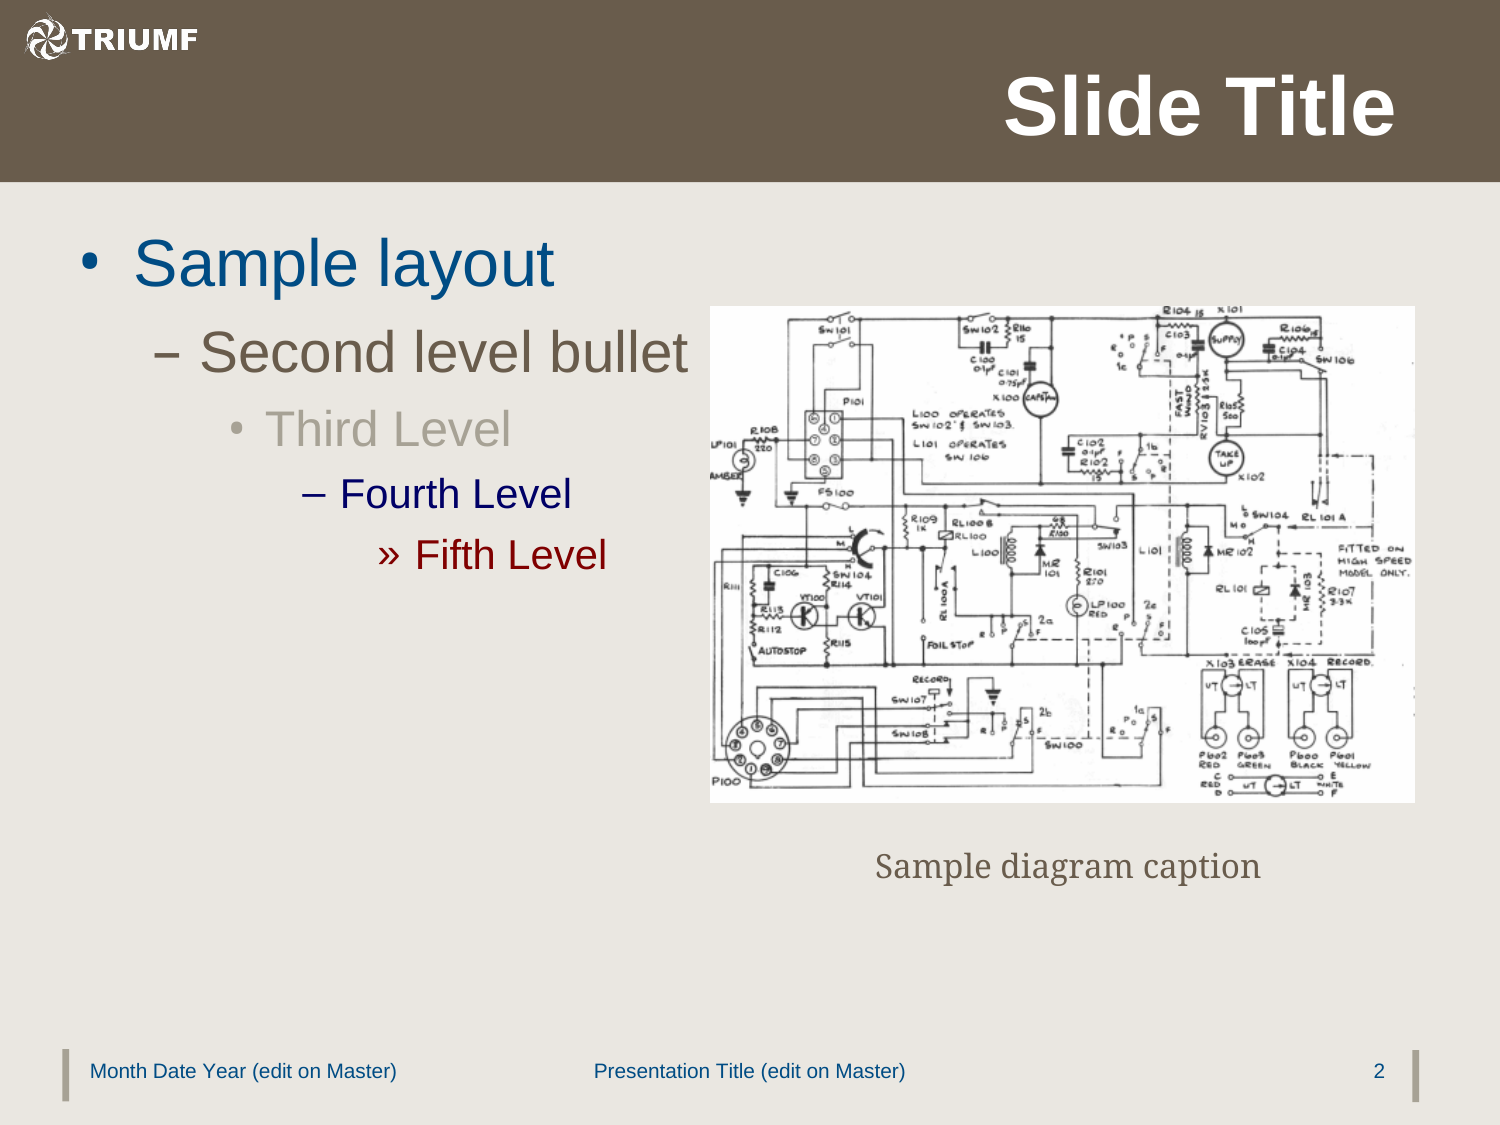

# Slide Title
Sample layout
Second level bullet
Third Level
Fourth Level
Fifth Level
Sample diagram caption